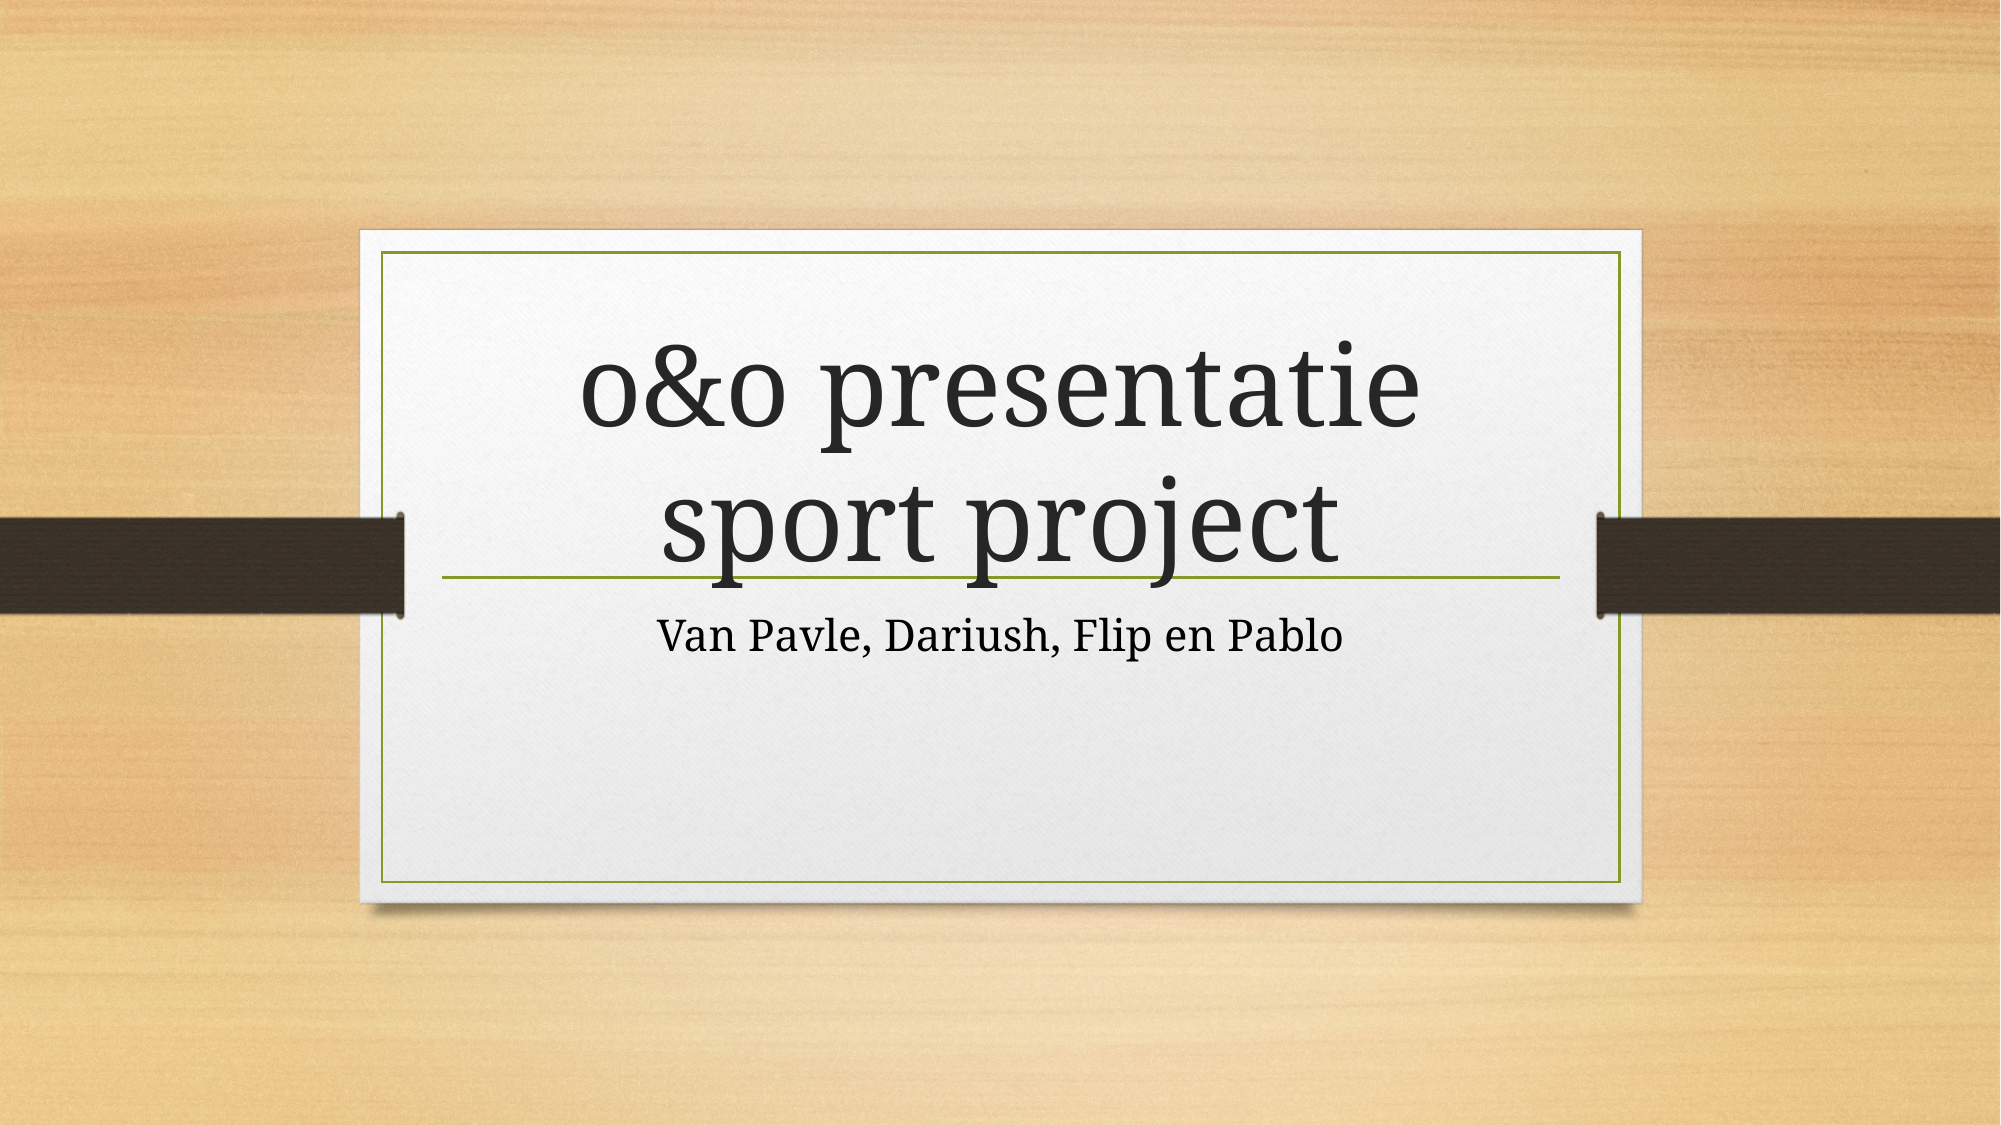

# o&o presentatie sport project
Van Pavle, Dariush, Flip en Pablo